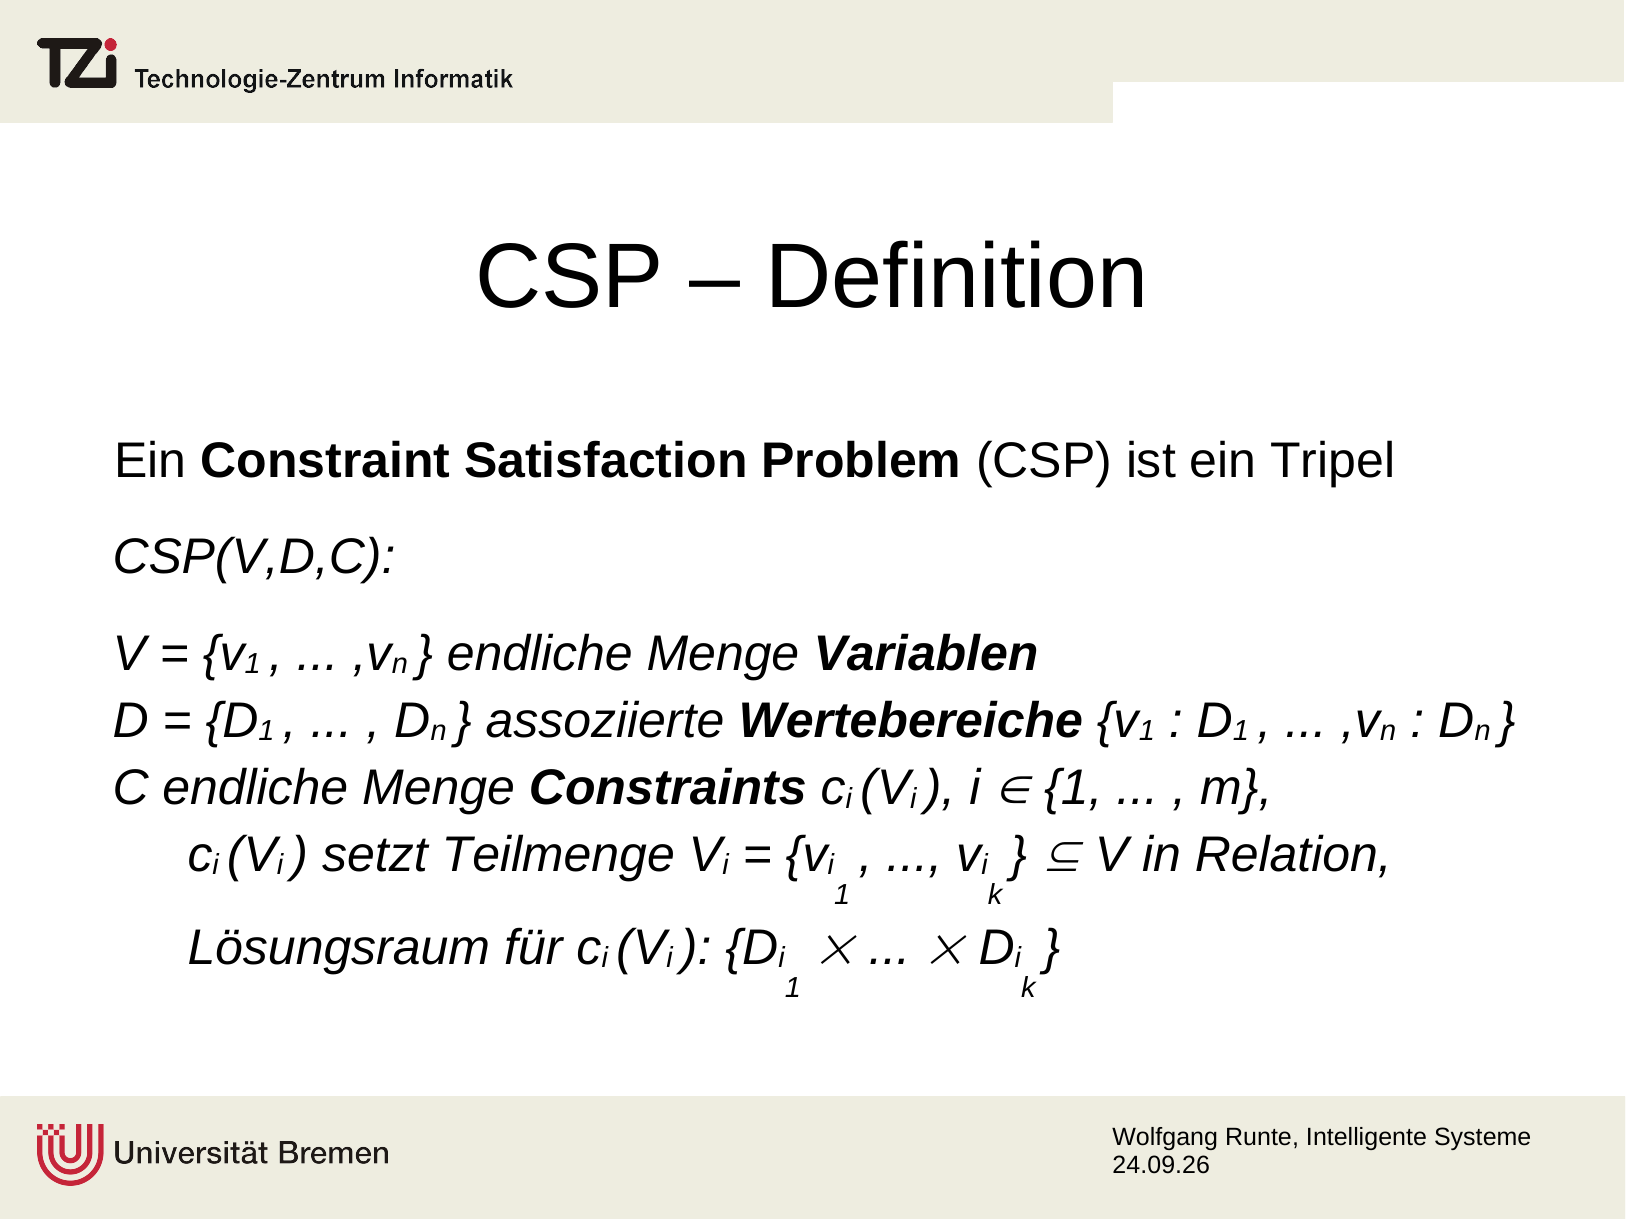

# CSP – Definition
Ein Constraint Satisfaction Problem (CSP) ist ein Tripel
CSP(V,D,C):
V = {v1 , ... ,vn } endliche Menge Variablen
D = {D1 , ... , Dn } assoziierte Wertebereiche {v1 : D1 , ... ,vn : Dn }
C endliche Menge Constraints ci (Vi ), i  {1, ... , m},
ci (Vi ) setzt Teilmenge Vi = {vi1 , ..., vik }  V in Relation,
Lösungsraum für ci (Vi ): {Di1  ...  Dik }